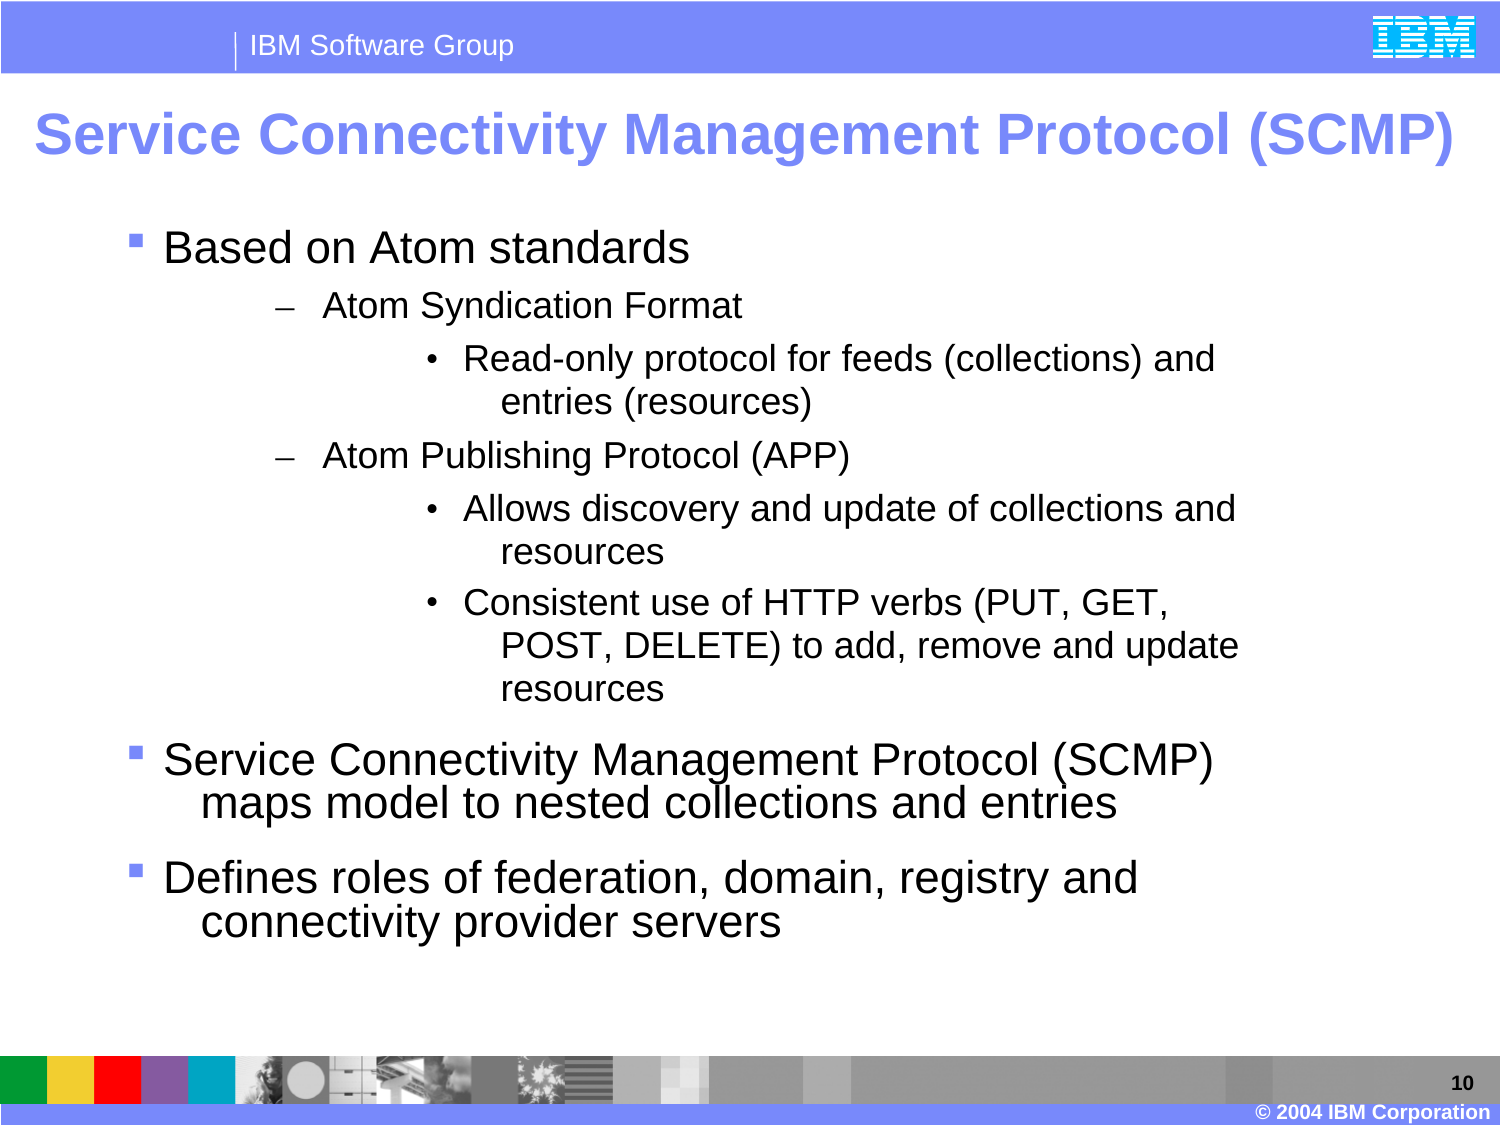

# Service Connectivity Management Protocol (SCMP)
Based on Atom standards
Atom Syndication Format
Read-only protocol for feeds (collections) and entries (resources)
Atom Publishing Protocol (APP)
Allows discovery and update of collections and resources
Consistent use of HTTP verbs (PUT, GET, POST, DELETE) to add, remove and update resources
Service Connectivity Management Protocol (SCMP) maps model to nested collections and entries
Defines roles of federation, domain, registry and connectivity provider servers
10